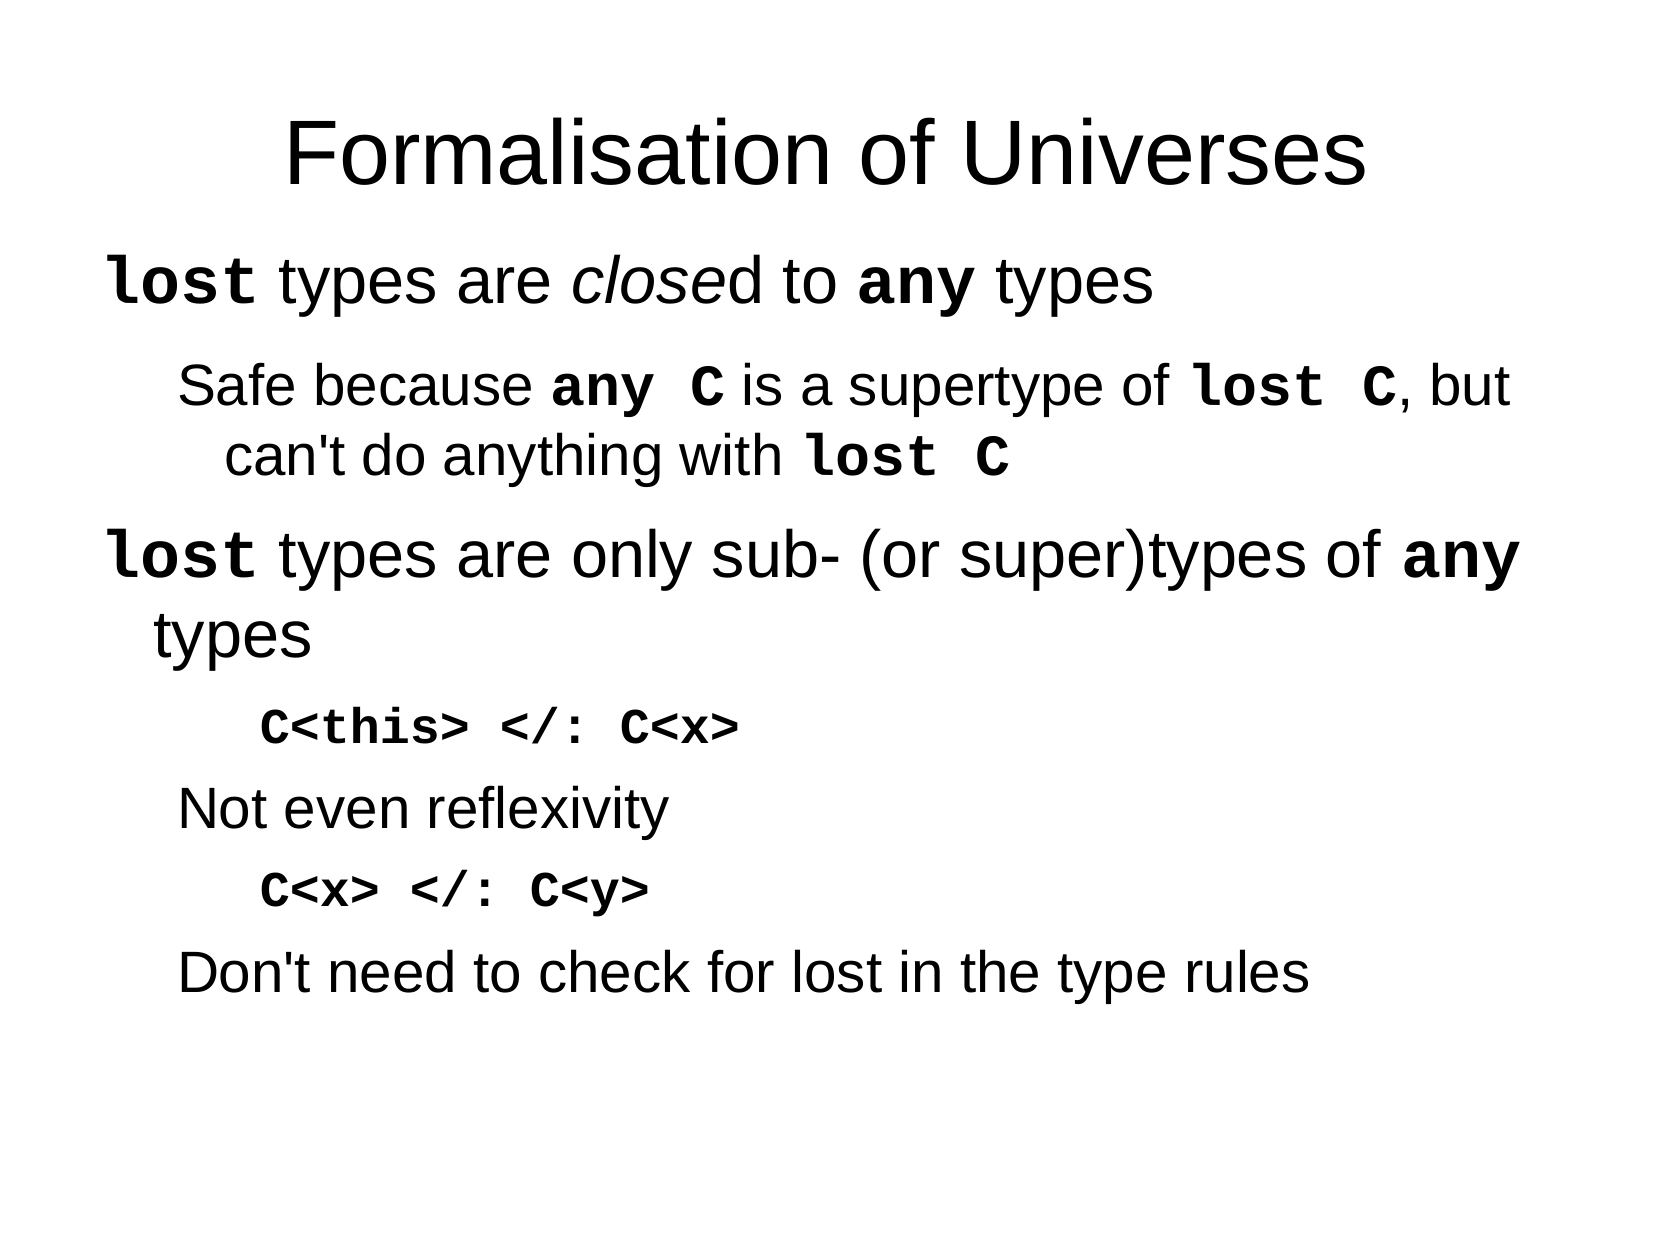

# Formalisation of Universes
lost types are closed to any types
Safe because any C is a supertype of lost C, but can't do anything with lost C
lost types are only sub- (or super)types of any types
C<this> </: C<x>
Not even reflexivity
C<x> </: C<y>
Don't need to check for lost in the type rules